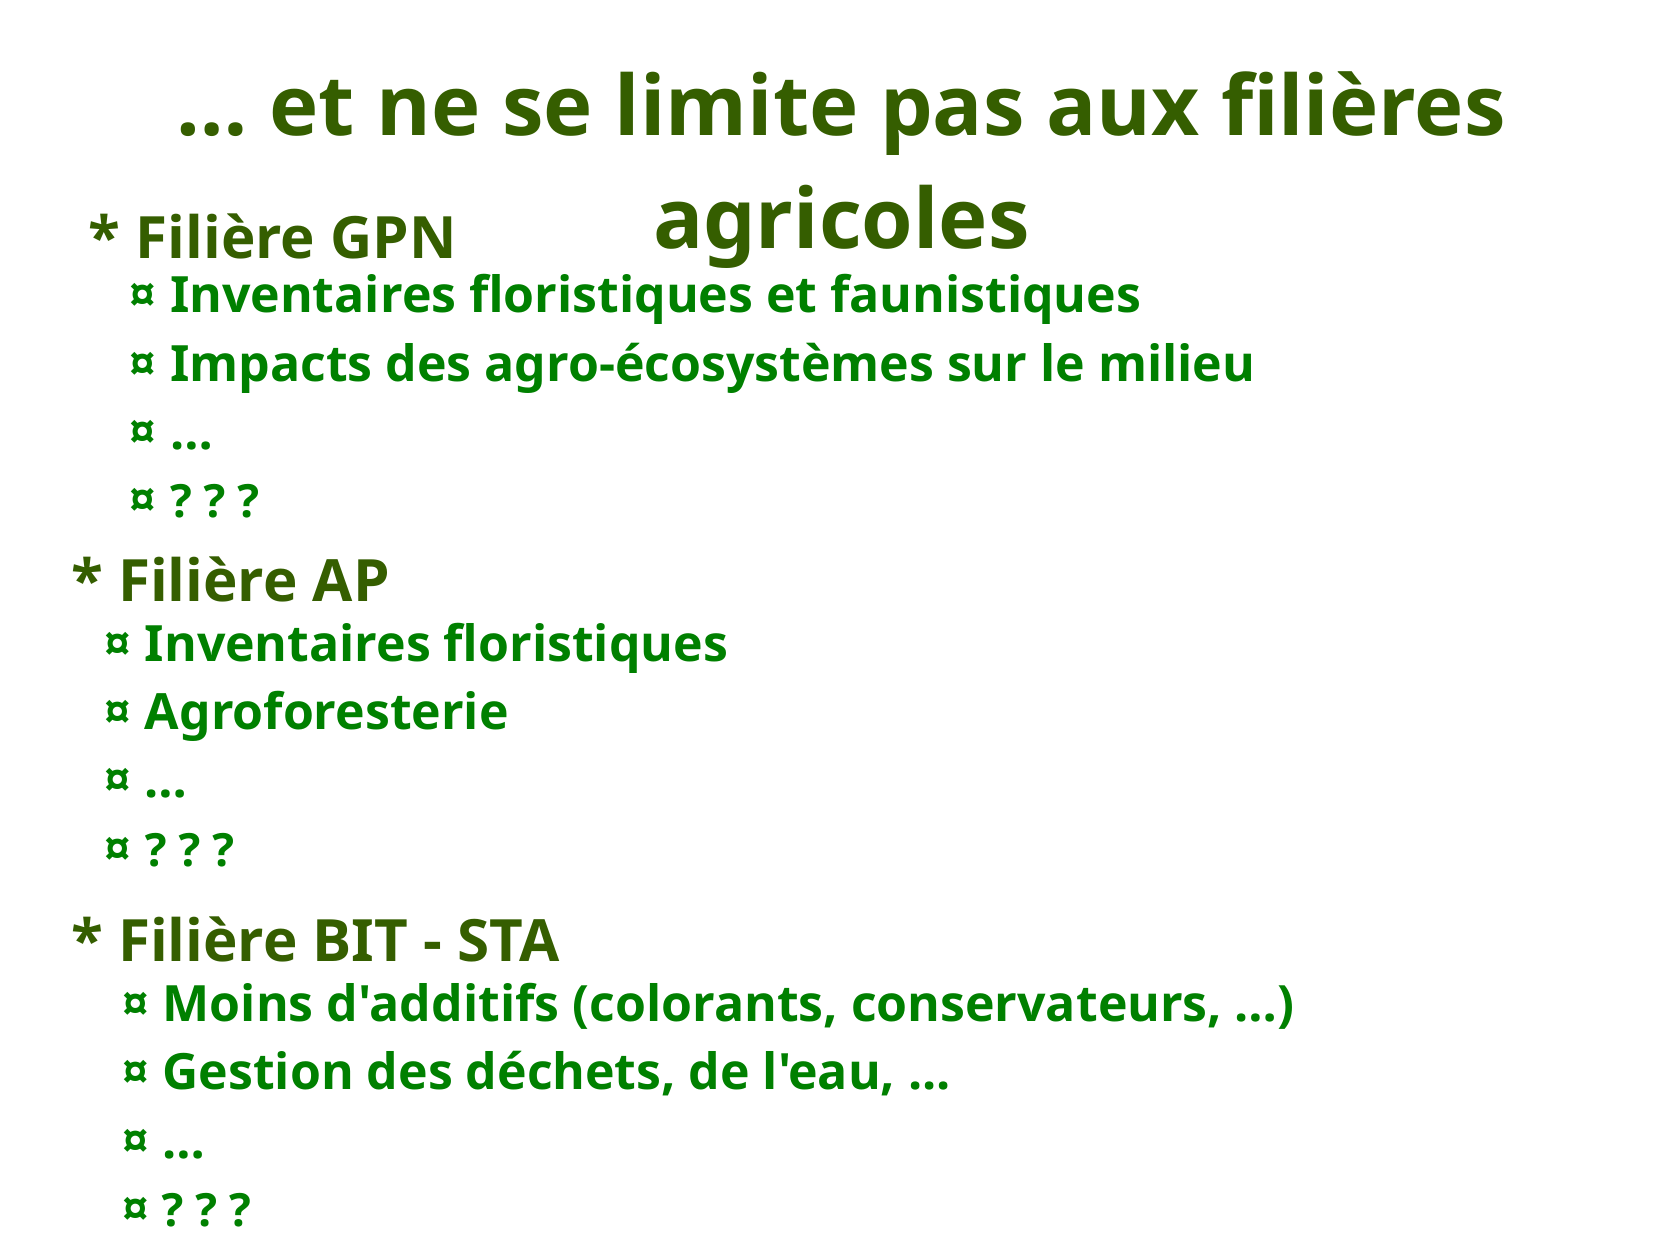

… et ne se limite pas aux filières agricoles
 * Filière GPN
¤ Inventaires floristiques et faunistiques
¤ Impacts des agro-écosystèmes sur le milieu
¤ …
¤ ? ? ?
 * Filière AP
¤ Inventaires floristiques
¤ Agroforesterie
¤ …
¤ ? ? ?
 * Filière BIT - STA
¤ Moins d'additifs (colorants, conservateurs, …)
¤ Gestion des déchets, de l'eau, ...
¤ …
¤ ? ? ?